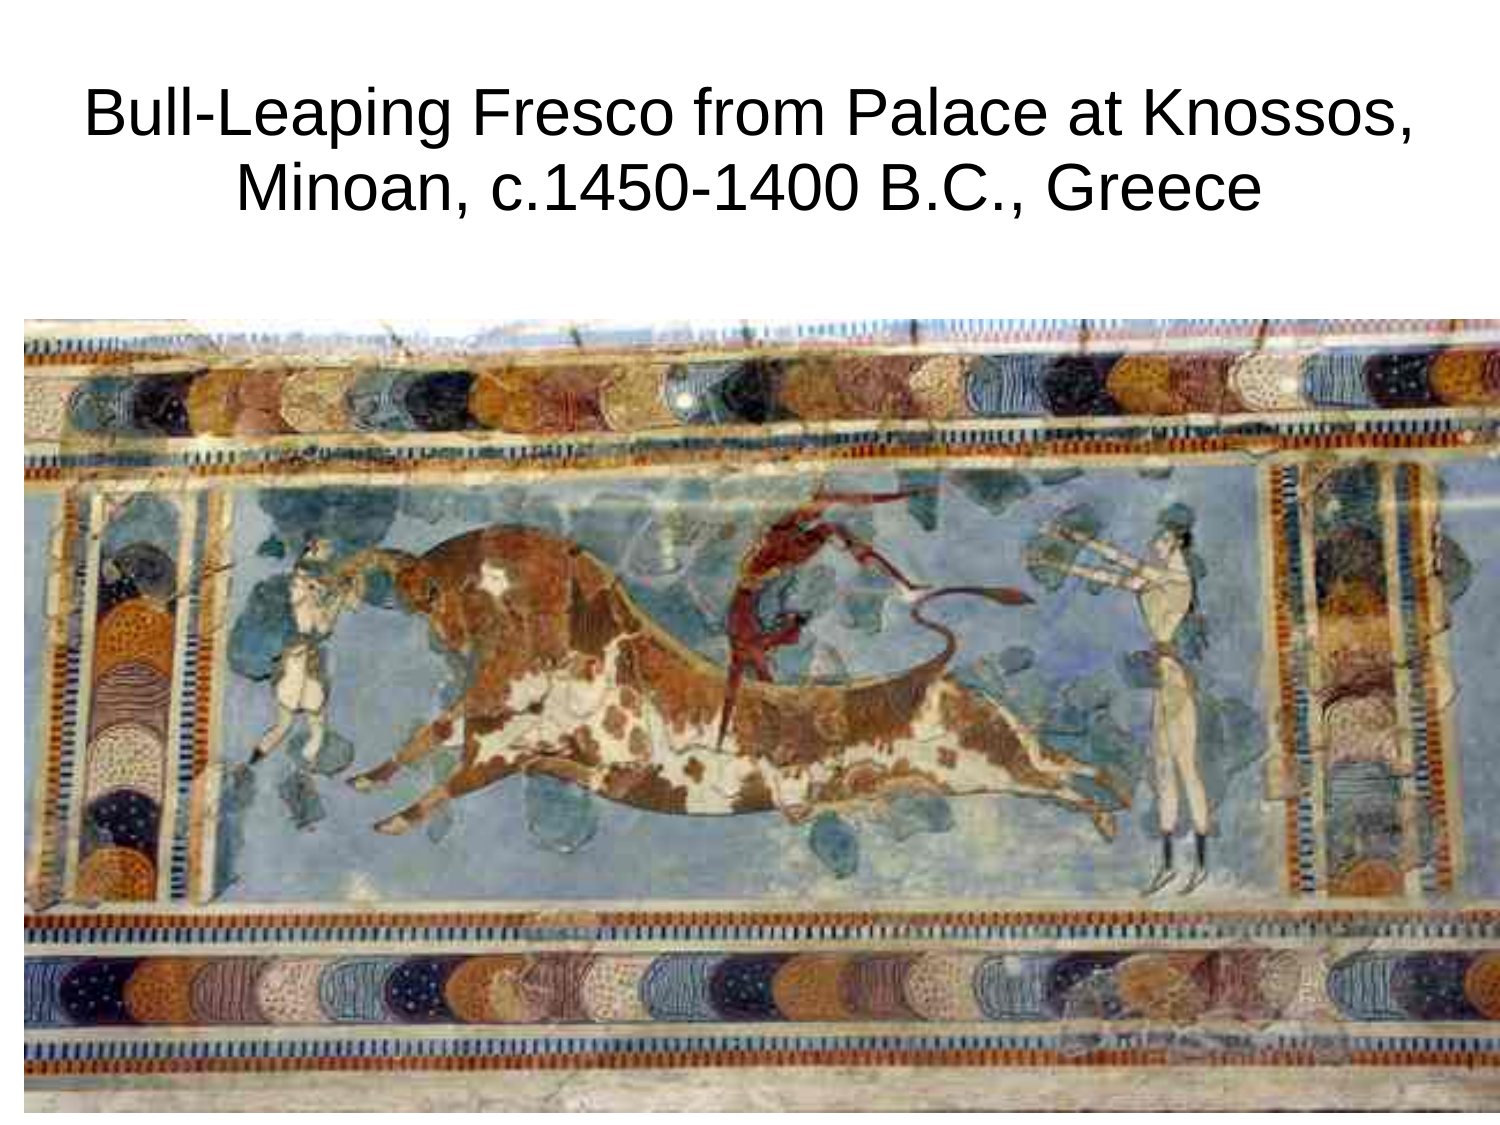

# Bull-Leaping Fresco from Palace at Knossos, Minoan, c.1450-1400 B.C., Greece